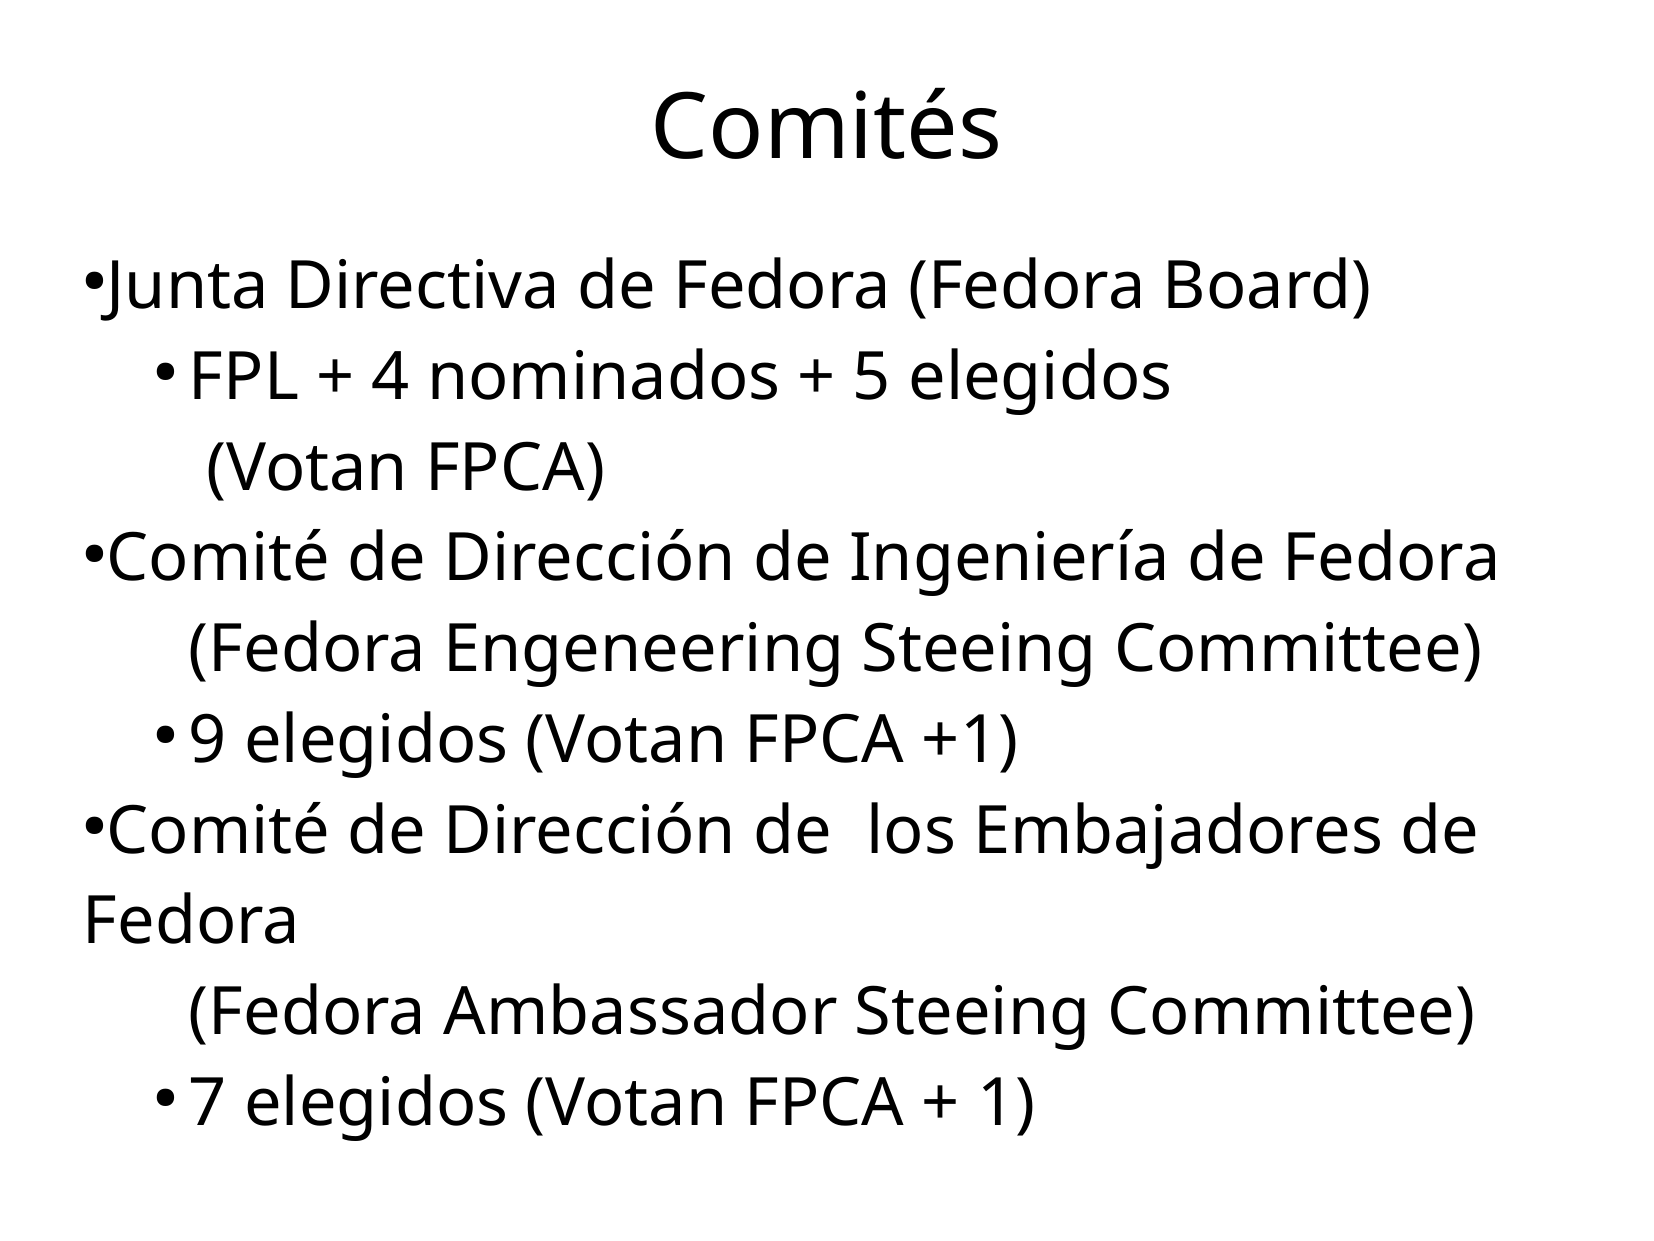

# Comités
Junta Directiva de Fedora (Fedora Board)
FPL + 4 nominados + 5 elegidos
 (Votan FPCA)
Comité de Dirección de Ingeniería de Fedora
(Fedora Engeneering Steeing Committee)
9 elegidos (Votan FPCA +1)
Comité de Dirección de los Embajadores de Fedora
(Fedora Ambassador Steeing Committee)
7 elegidos (Votan FPCA + 1)